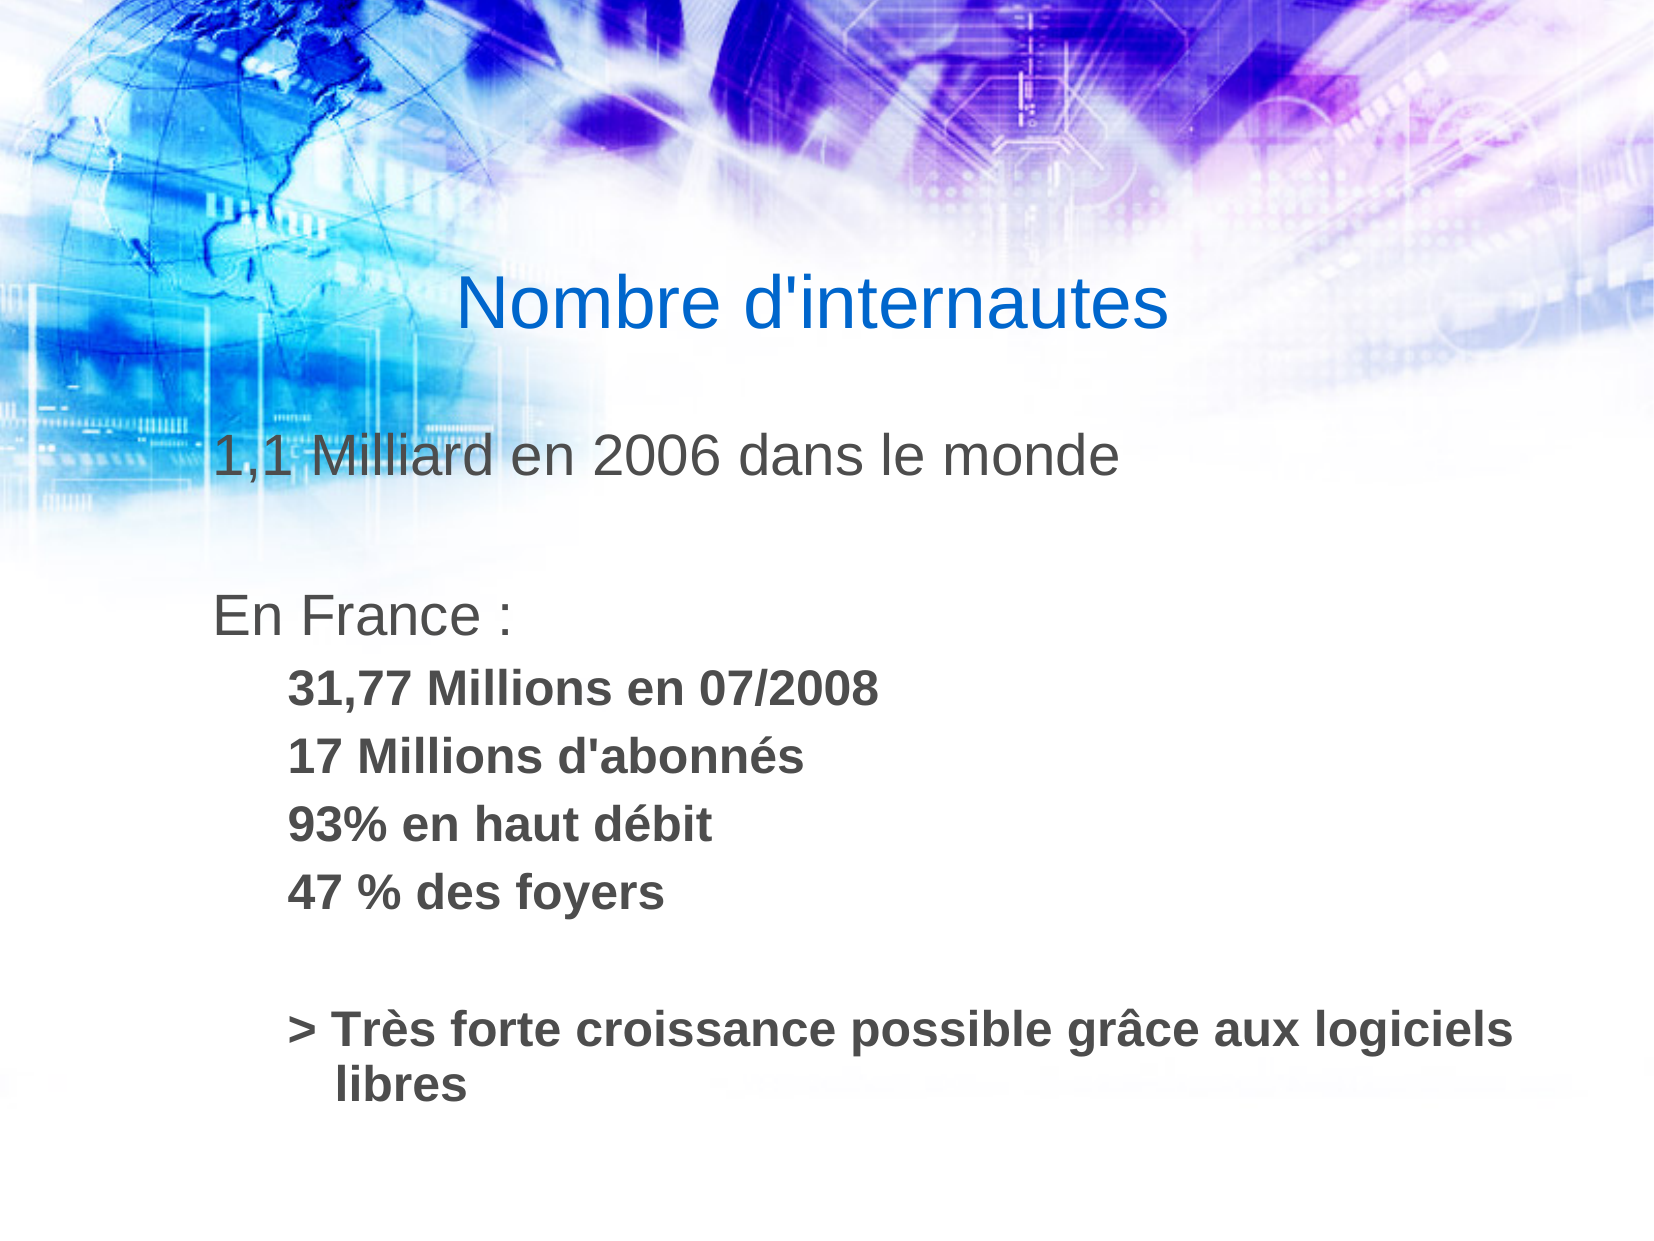

# Nombre d'internautes
1,1 Milliard en 2006 dans le monde
En France :
31,77 Millions en 07/2008
17 Millions d'abonnés
93% en haut débit
47 % des foyers
> Très forte croissance possible grâce aux logiciels libres